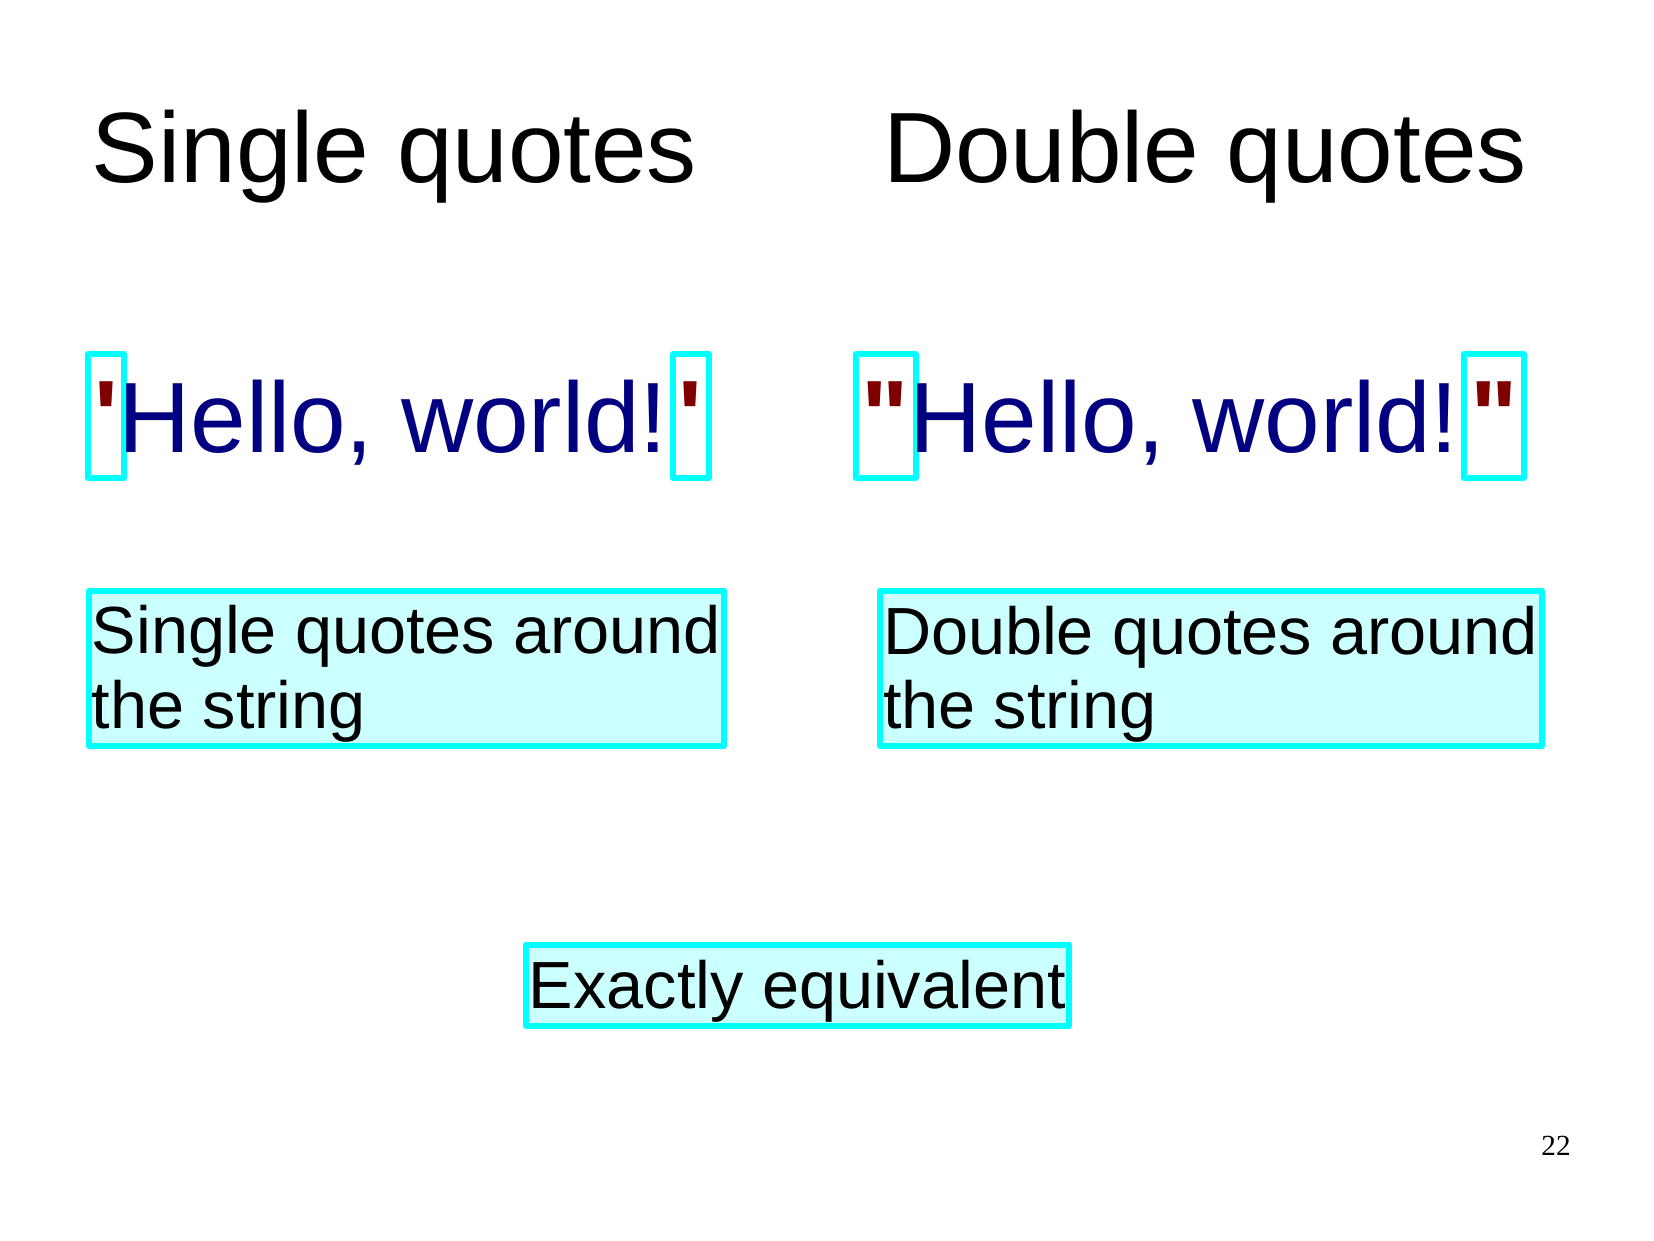

Single quotes
Double quotes
'
'
"
"
Hello, world!
Hello, world!
Single quotes around
the string
Double quotes around
the string
Exactly equivalent
22